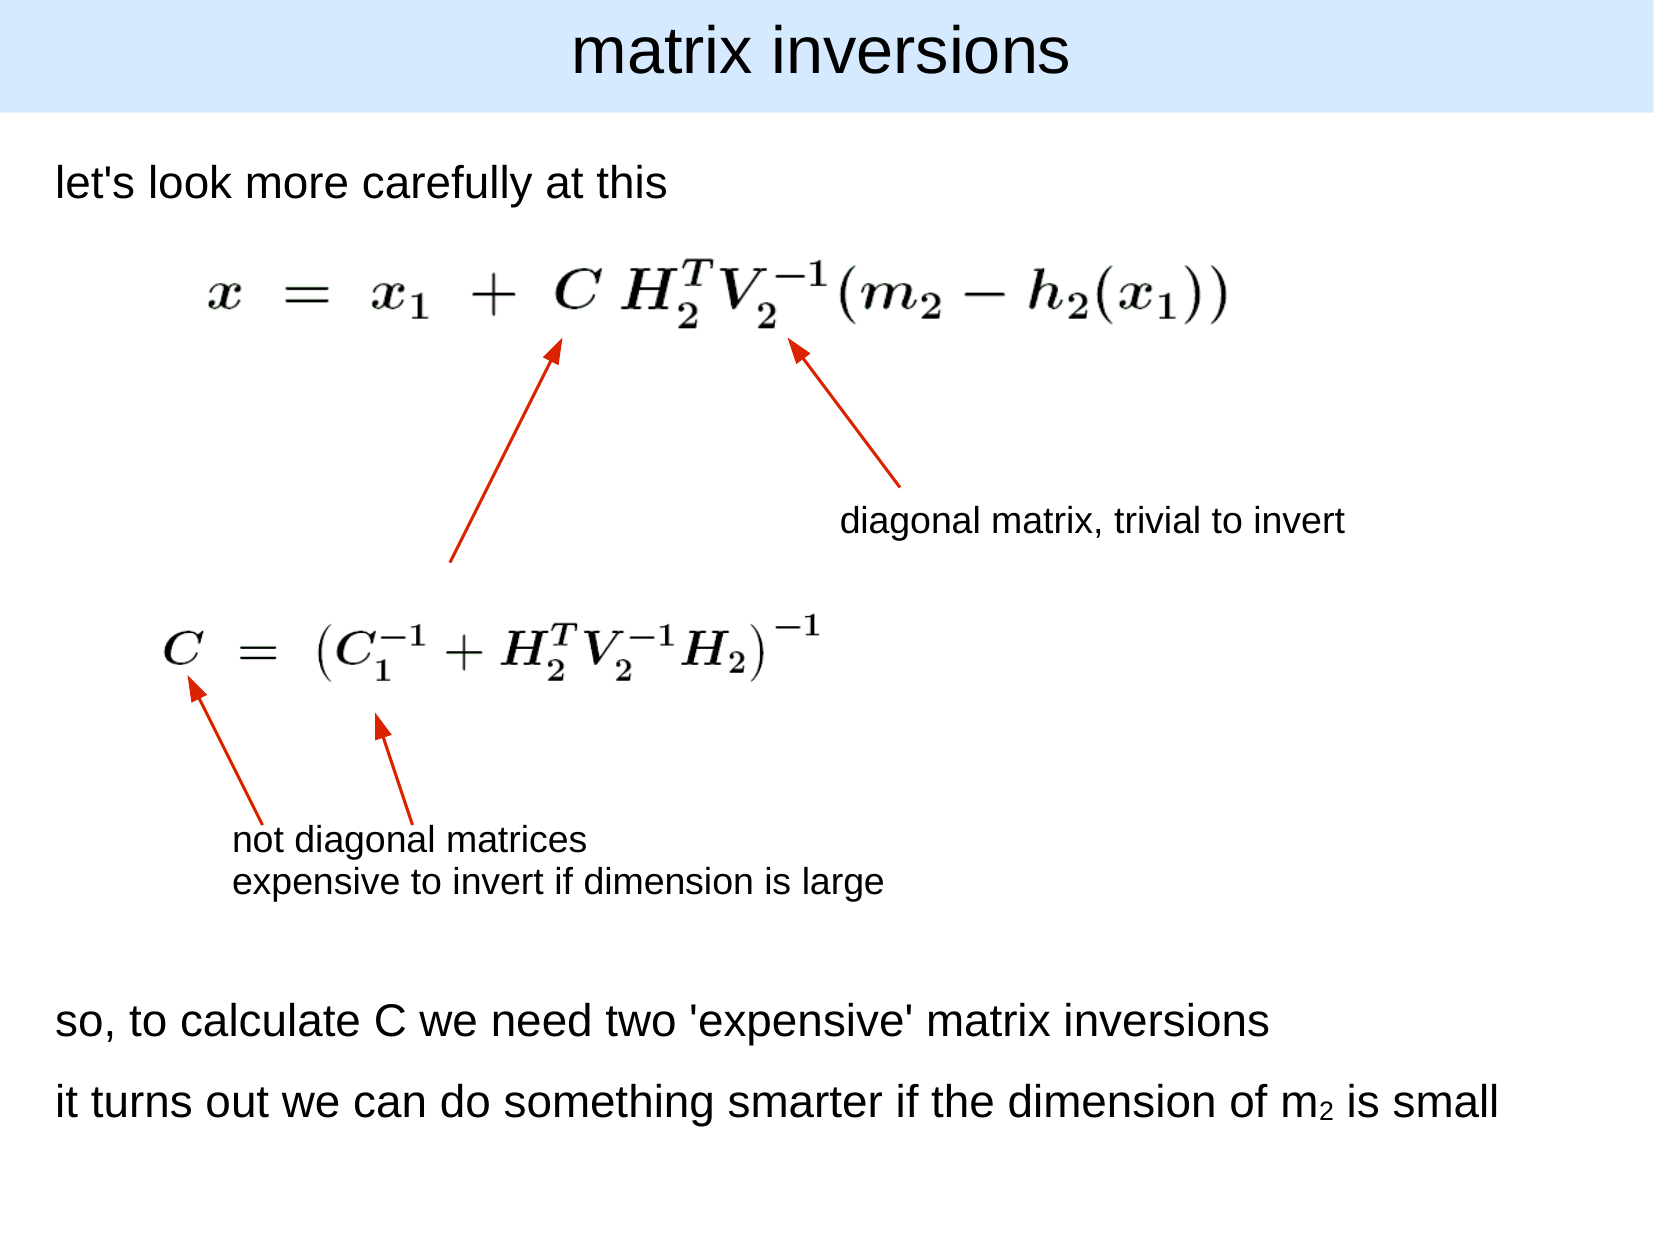

# matrix inversions
let's look more carefully at this
diagonal matrix, trivial to invert
not diagonal matrices
expensive to invert if dimension is large
so, to calculate C we need two 'expensive' matrix inversions
it turns out we can do something smarter if the dimension of m2 is small